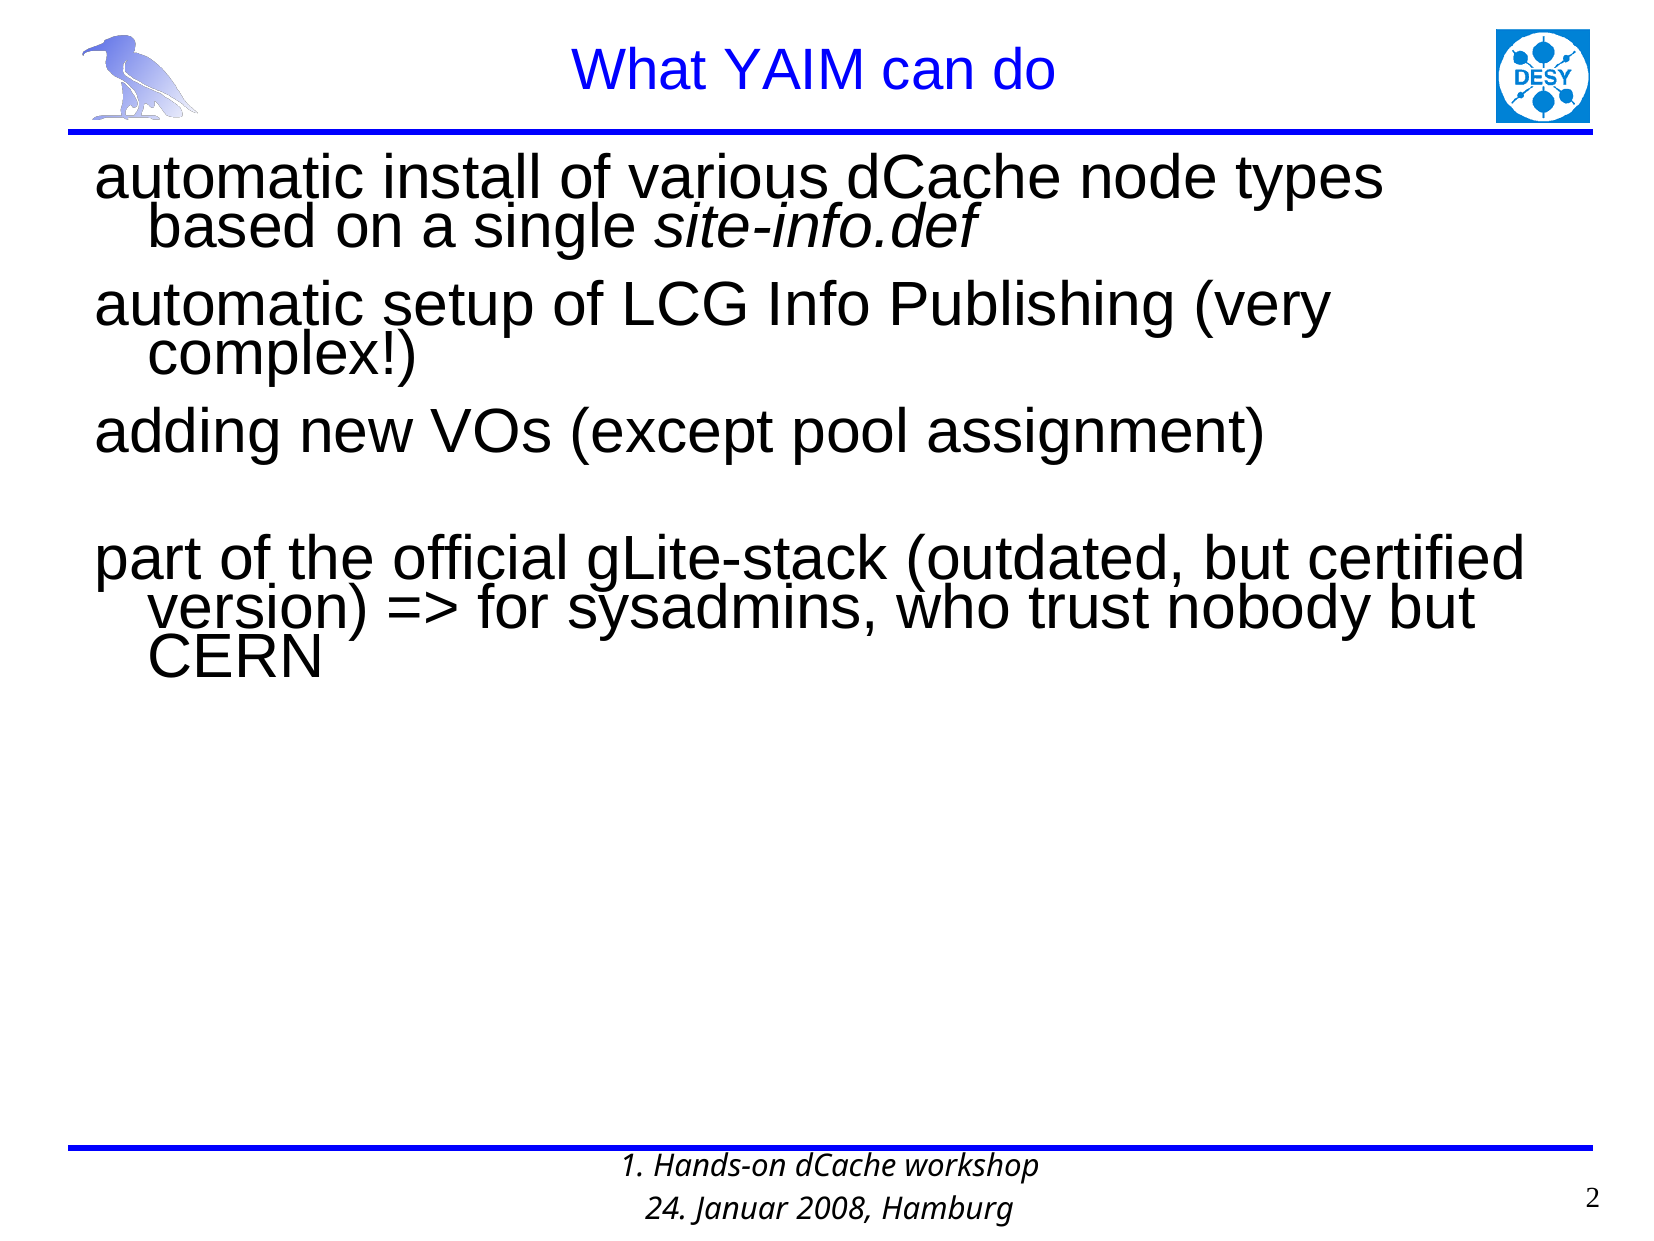

# What YAIM can do
automatic install of various dCache node types
based on a single site-info.def
automatic setup of LCG Info Publishing (very complex!)
adding new VOs (except pool assignment)
part of the official gLite-stack (outdated, but certified version) => for sysadmins, who trust nobody but CERN
2